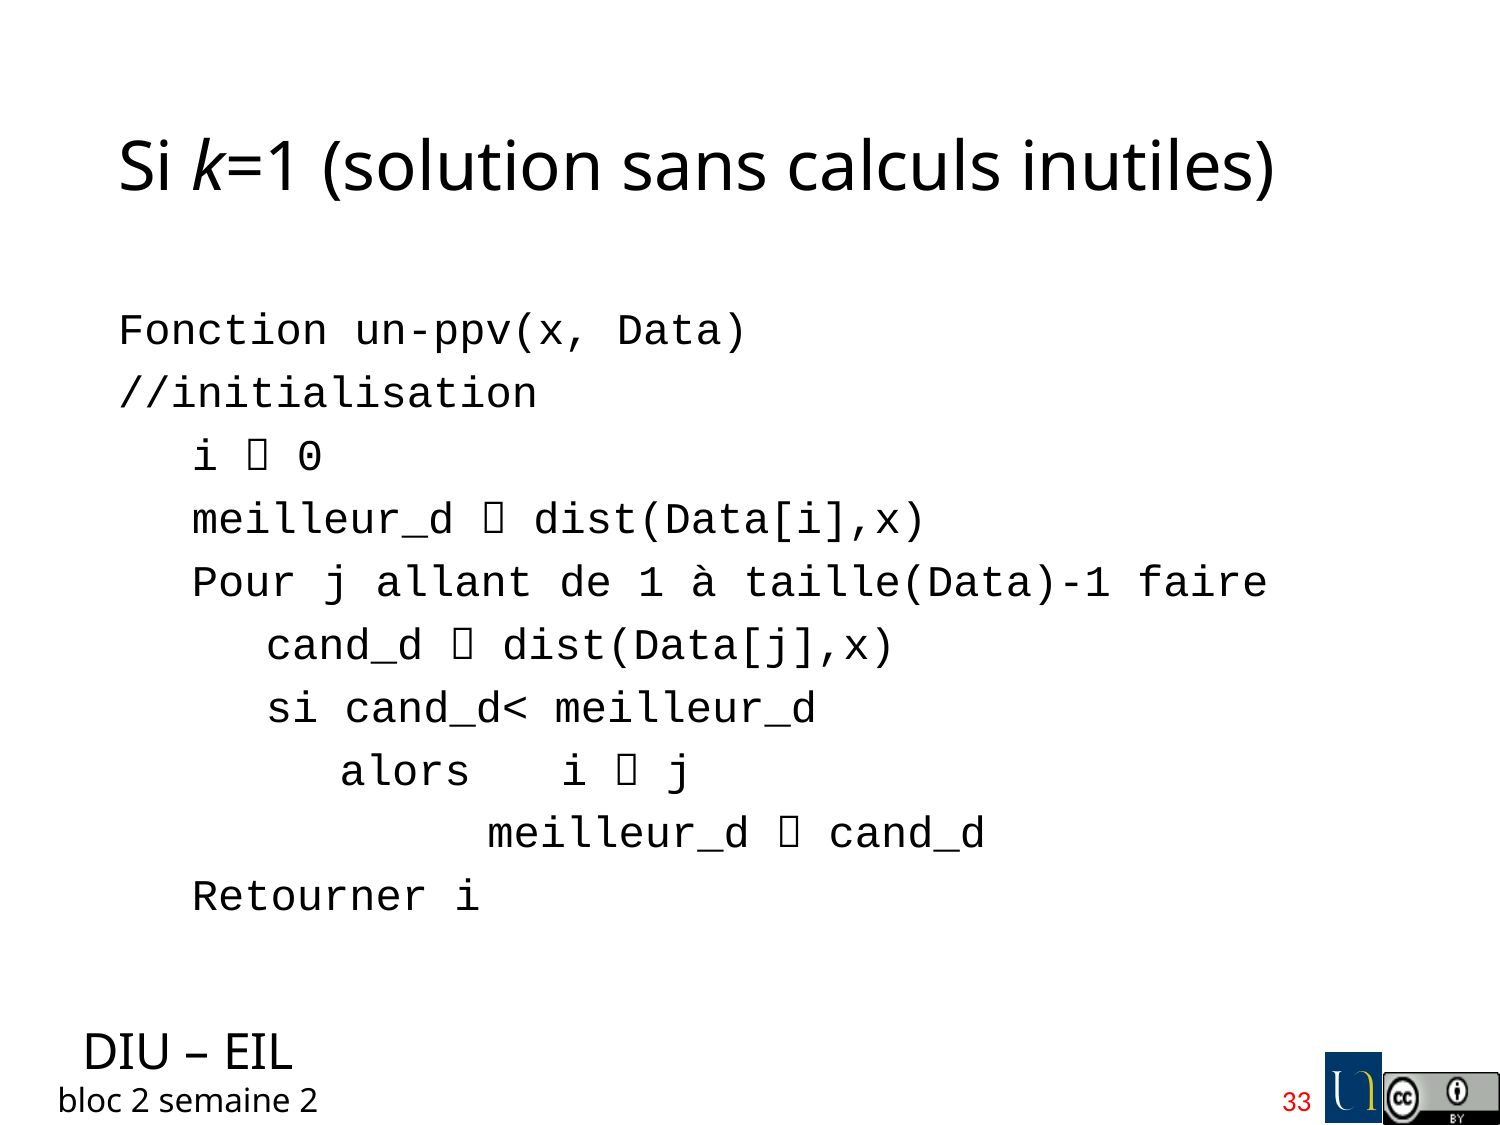

# Si k=1 (solution sans calculs inutiles)
Fonction un-ppv(x, Data)
//initialisation
	i  0
	meilleur_d  dist(Data[i],x)
	Pour j allant de 1 à taille(Data)-1 faire
		cand_d  dist(Data[j],x)
		si cand_d< meilleur_d
			alors 	i  j
			 		meilleur_d  cand_d
	Retourner i